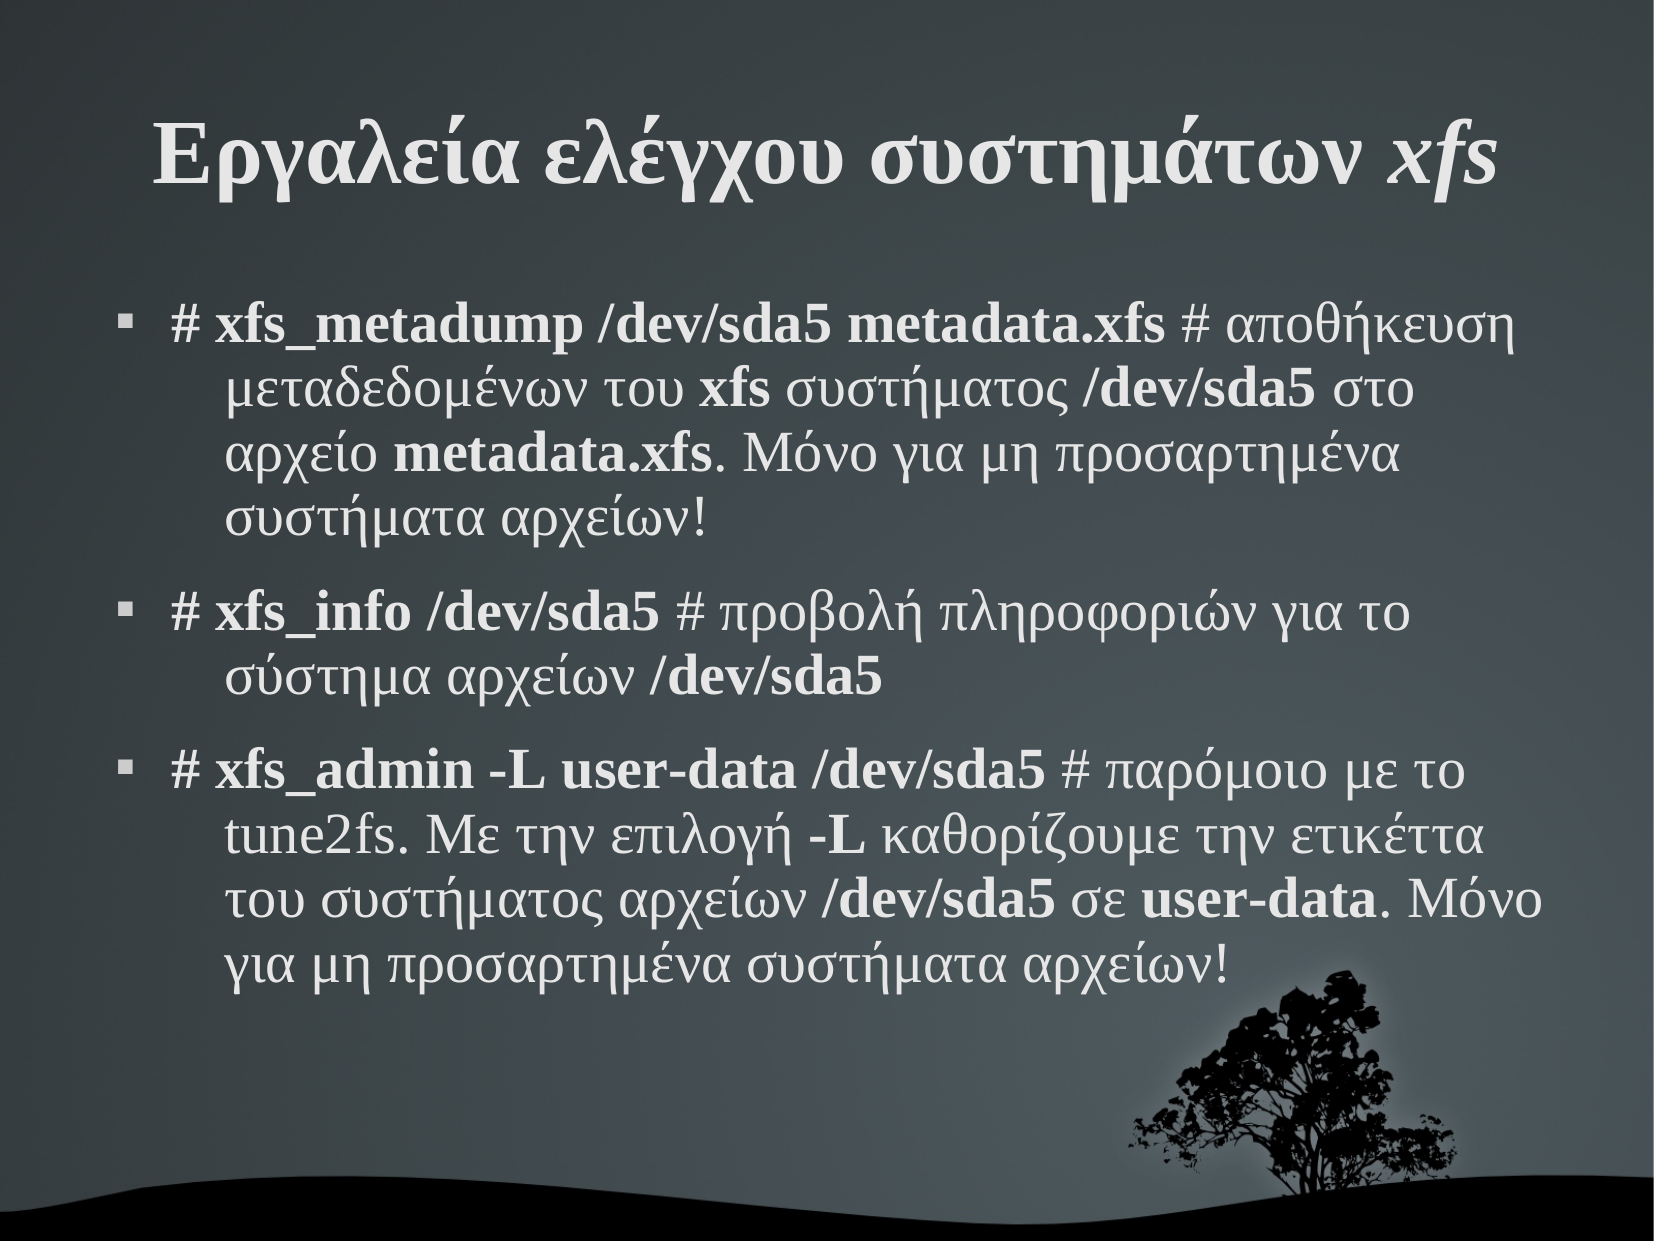

# Εργαλεία ελέγχου συστημάτων xfs
# xfs_metadump /dev/sda5 metadata.xfs # αποθήκευση μεταδεδομένων του xfs συστήματος /dev/sda5 στο αρχείο metadata.xfs. Μόνο για μη προσαρτημένα συστήματα αρχείων!
# xfs_info /dev/sda5 # προβολή πληροφοριών για το σύστημα αρχείων /dev/sda5
# xfs_admin -L user-data /dev/sda5 # παρόμοιο με το tune2fs. Με την επιλογή -L καθορίζουμε την ετικέττα του συστήματος αρχείων /dev/sda5 σε user-data. Μόνο για μη προσαρτημένα συστήματα αρχείων!